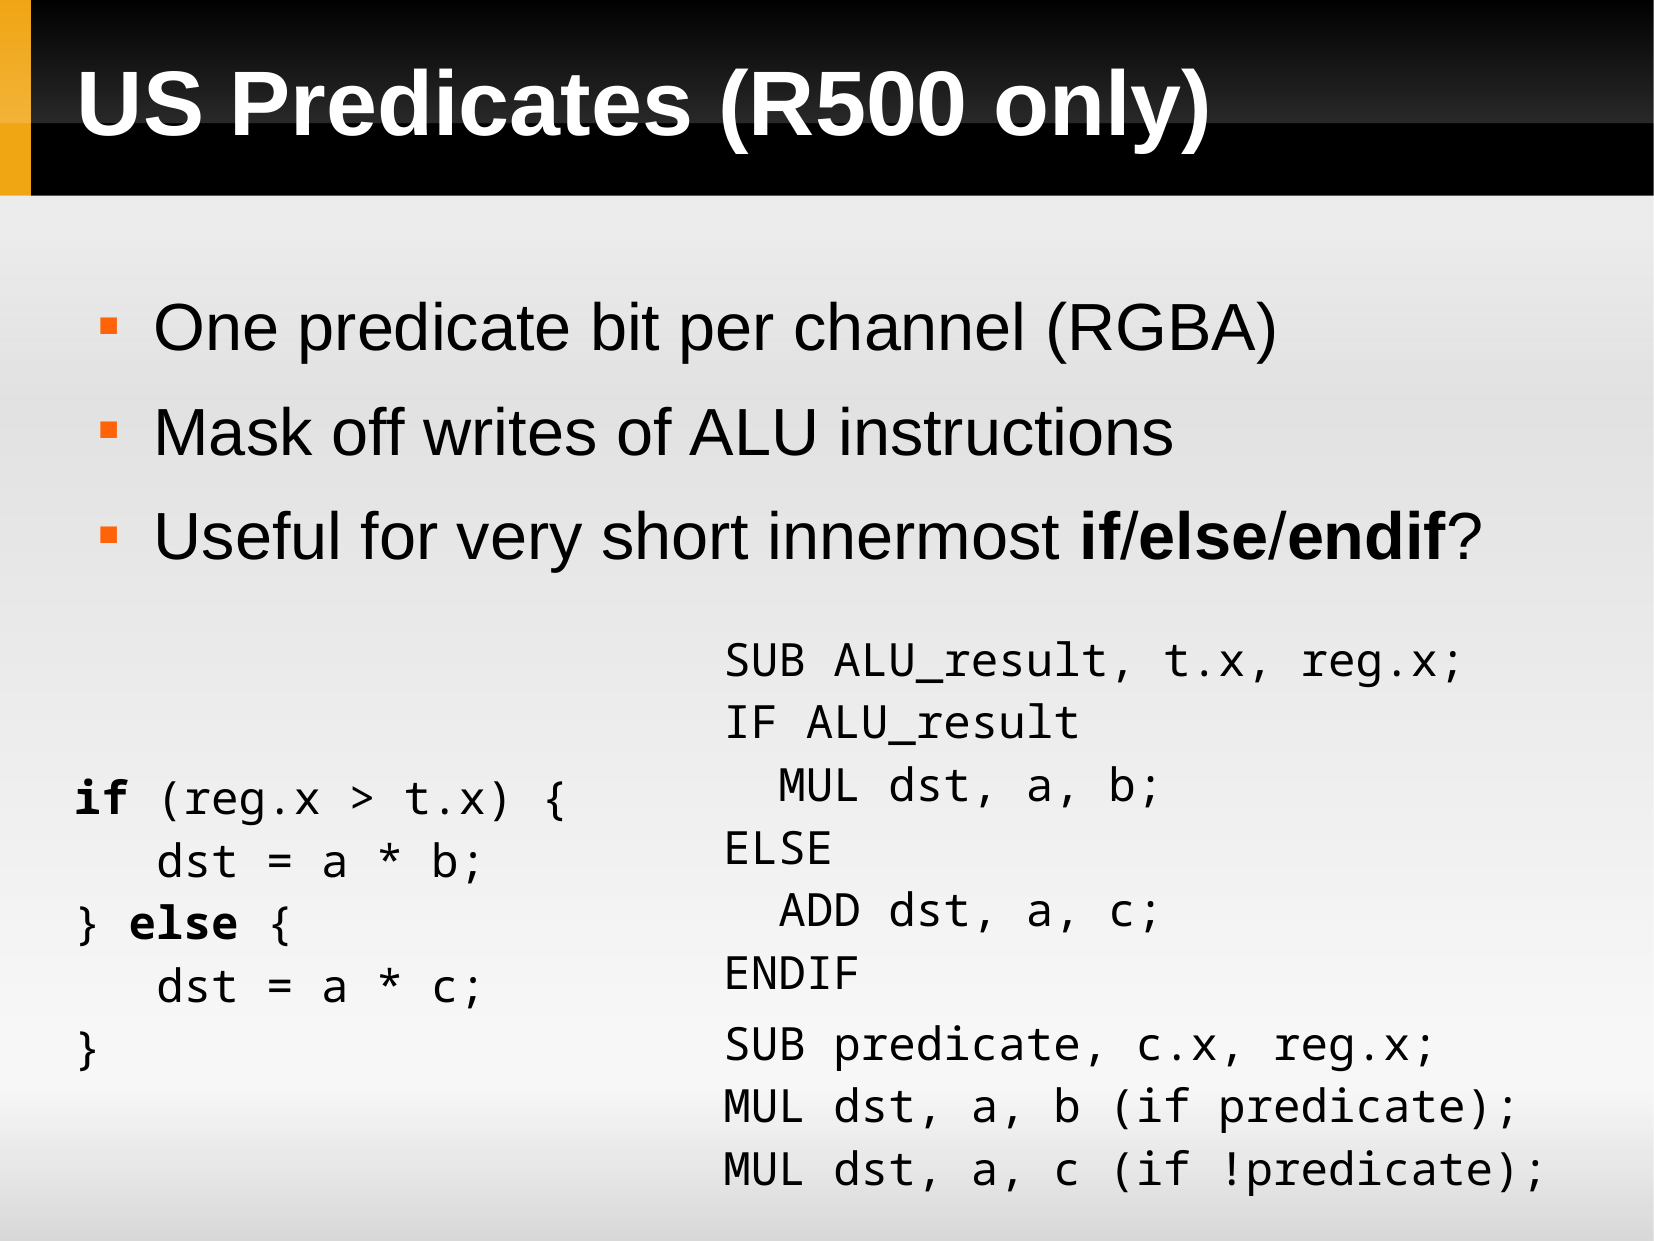

# US Predicates (R500 only)
One predicate bit per channel (RGBA)
Mask off writes of ALU instructions
Useful for very short innermost if/else/endif?
SUB ALU_result, t.x, reg.x;
IF ALU_result
 MUL dst, a, b;
ELSE
 ADD dst, a, c;
ENDIF
if (reg.x > t.x) {
 dst = a * b;
} else {
 dst = a * c;
}
SUB predicate, c.x, reg.x;
MUL dst, a, b (if predicate);
MUL dst, a, c (if !predicate);